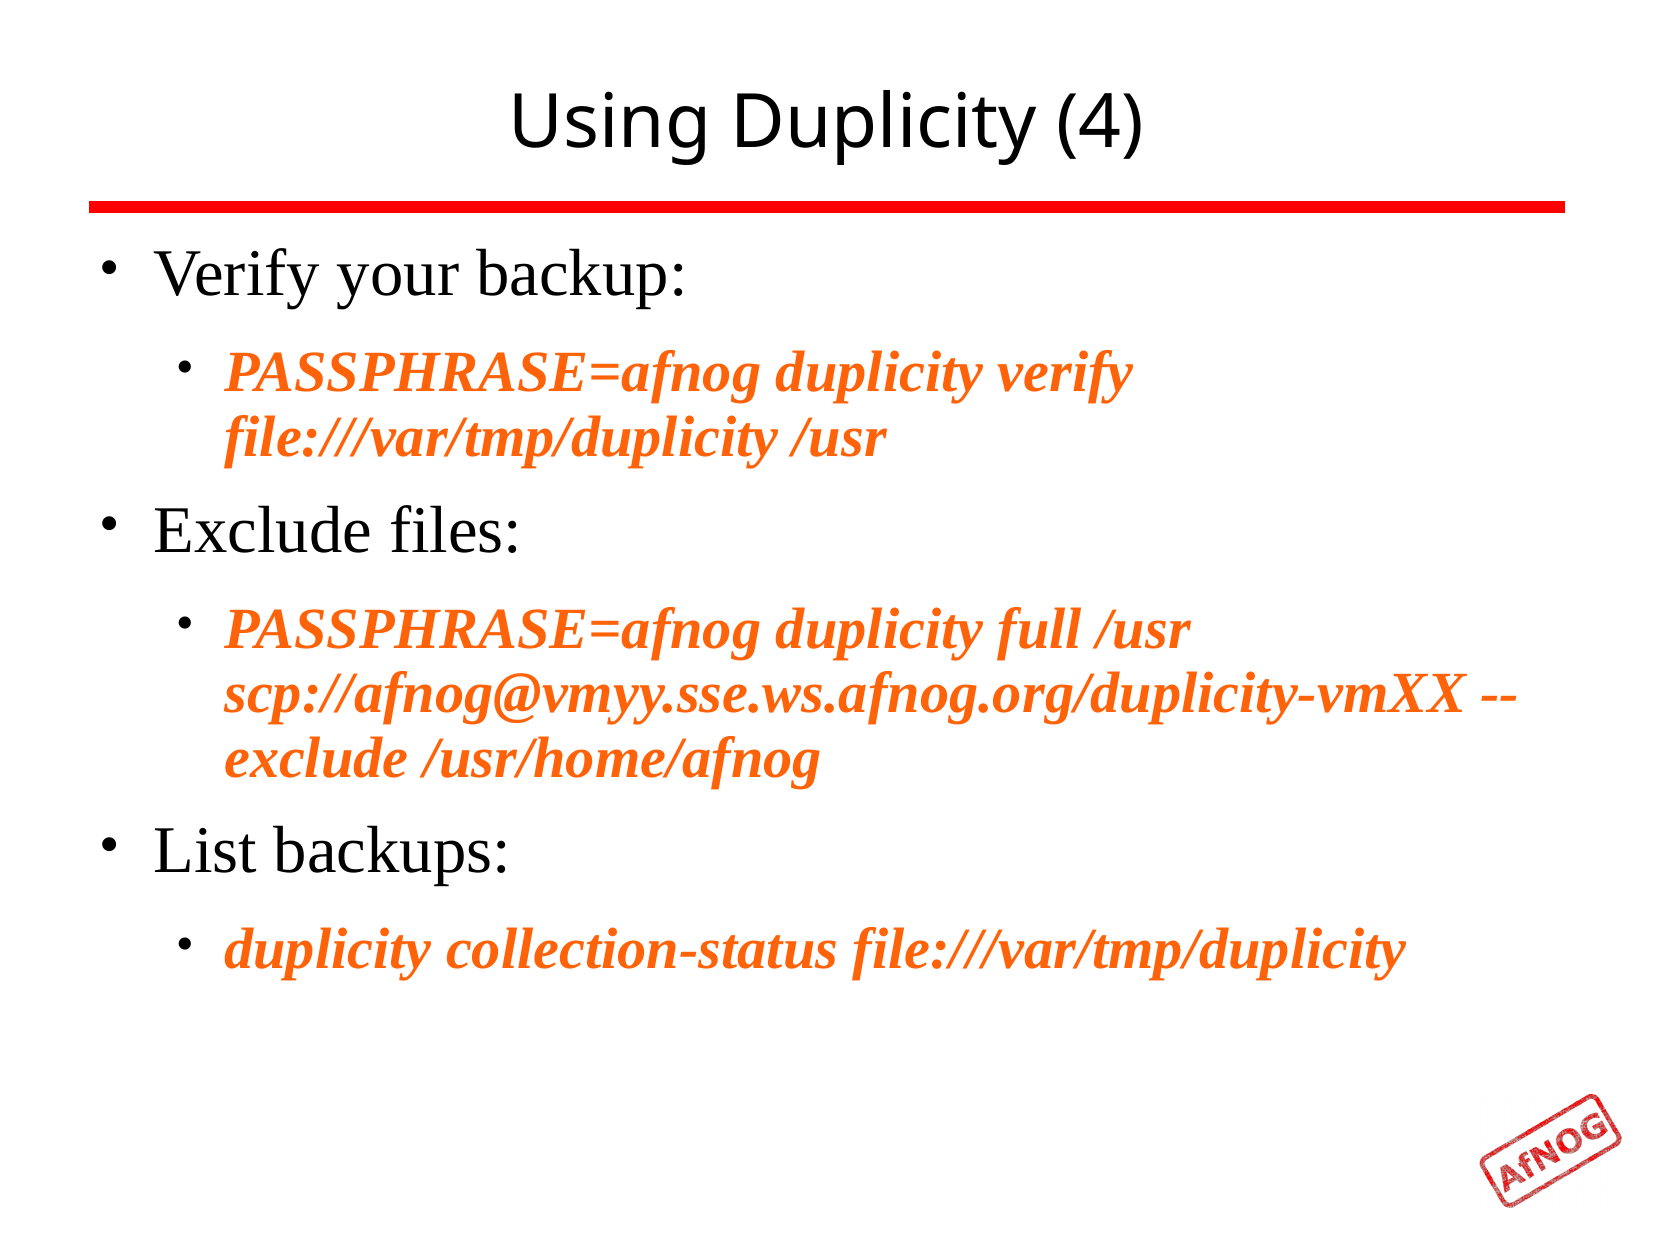

# Using Duplicity (4)
Verify your backup:
PASSPHRASE=afnog duplicity verify file:///var/tmp/duplicity /usr
Exclude files:
PASSPHRASE=afnog duplicity full /usr scp://afnog@vmyy.sse.ws.afnog.org/duplicity-vmXX --exclude /usr/home/afnog
List backups:
duplicity collection-status file:///var/tmp/duplicity